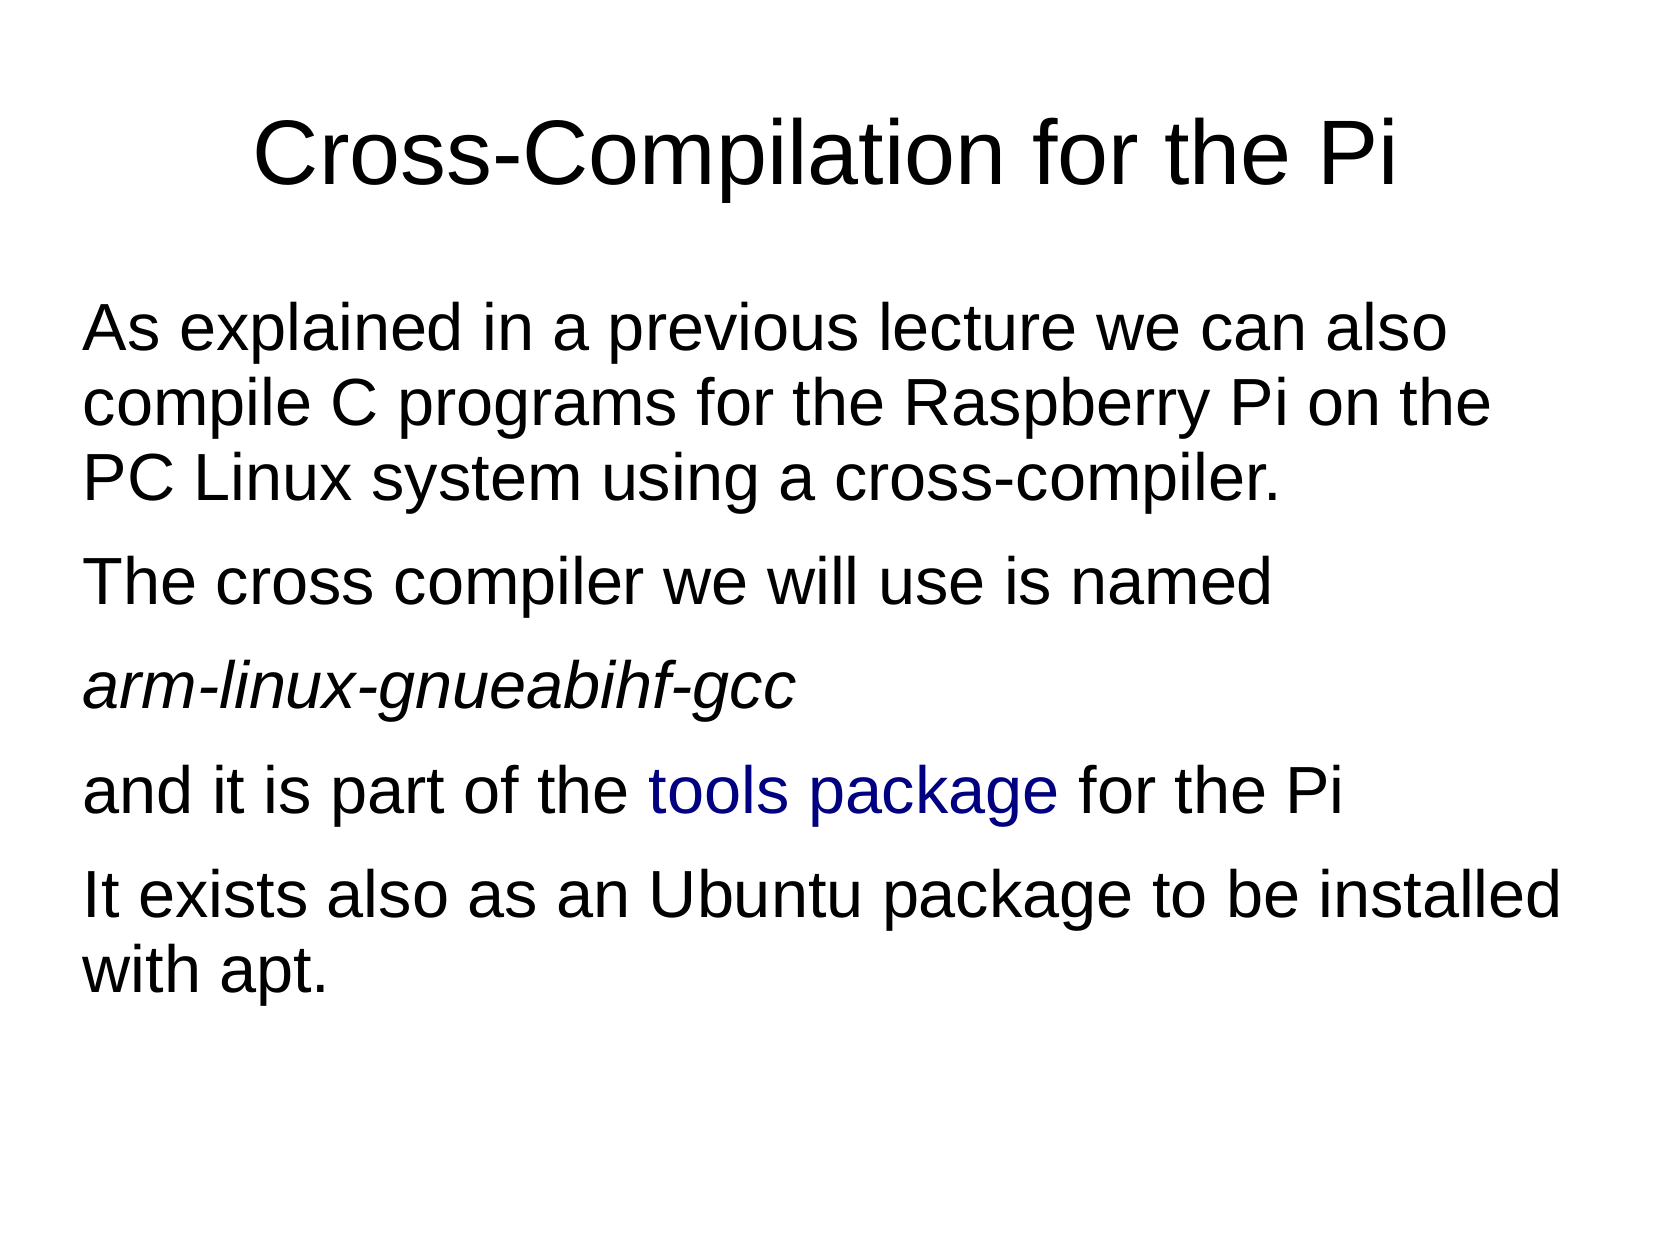

# Cross-Compilation for the Pi
As explained in a previous lecture we can also compile C programs for the Raspberry Pi on the PC Linux system using a cross-compiler.
The cross compiler we will use is named
arm-linux-gnueabihf-gcc
and it is part of the tools package for the Pi
It exists also as an Ubuntu package to be installed with apt.